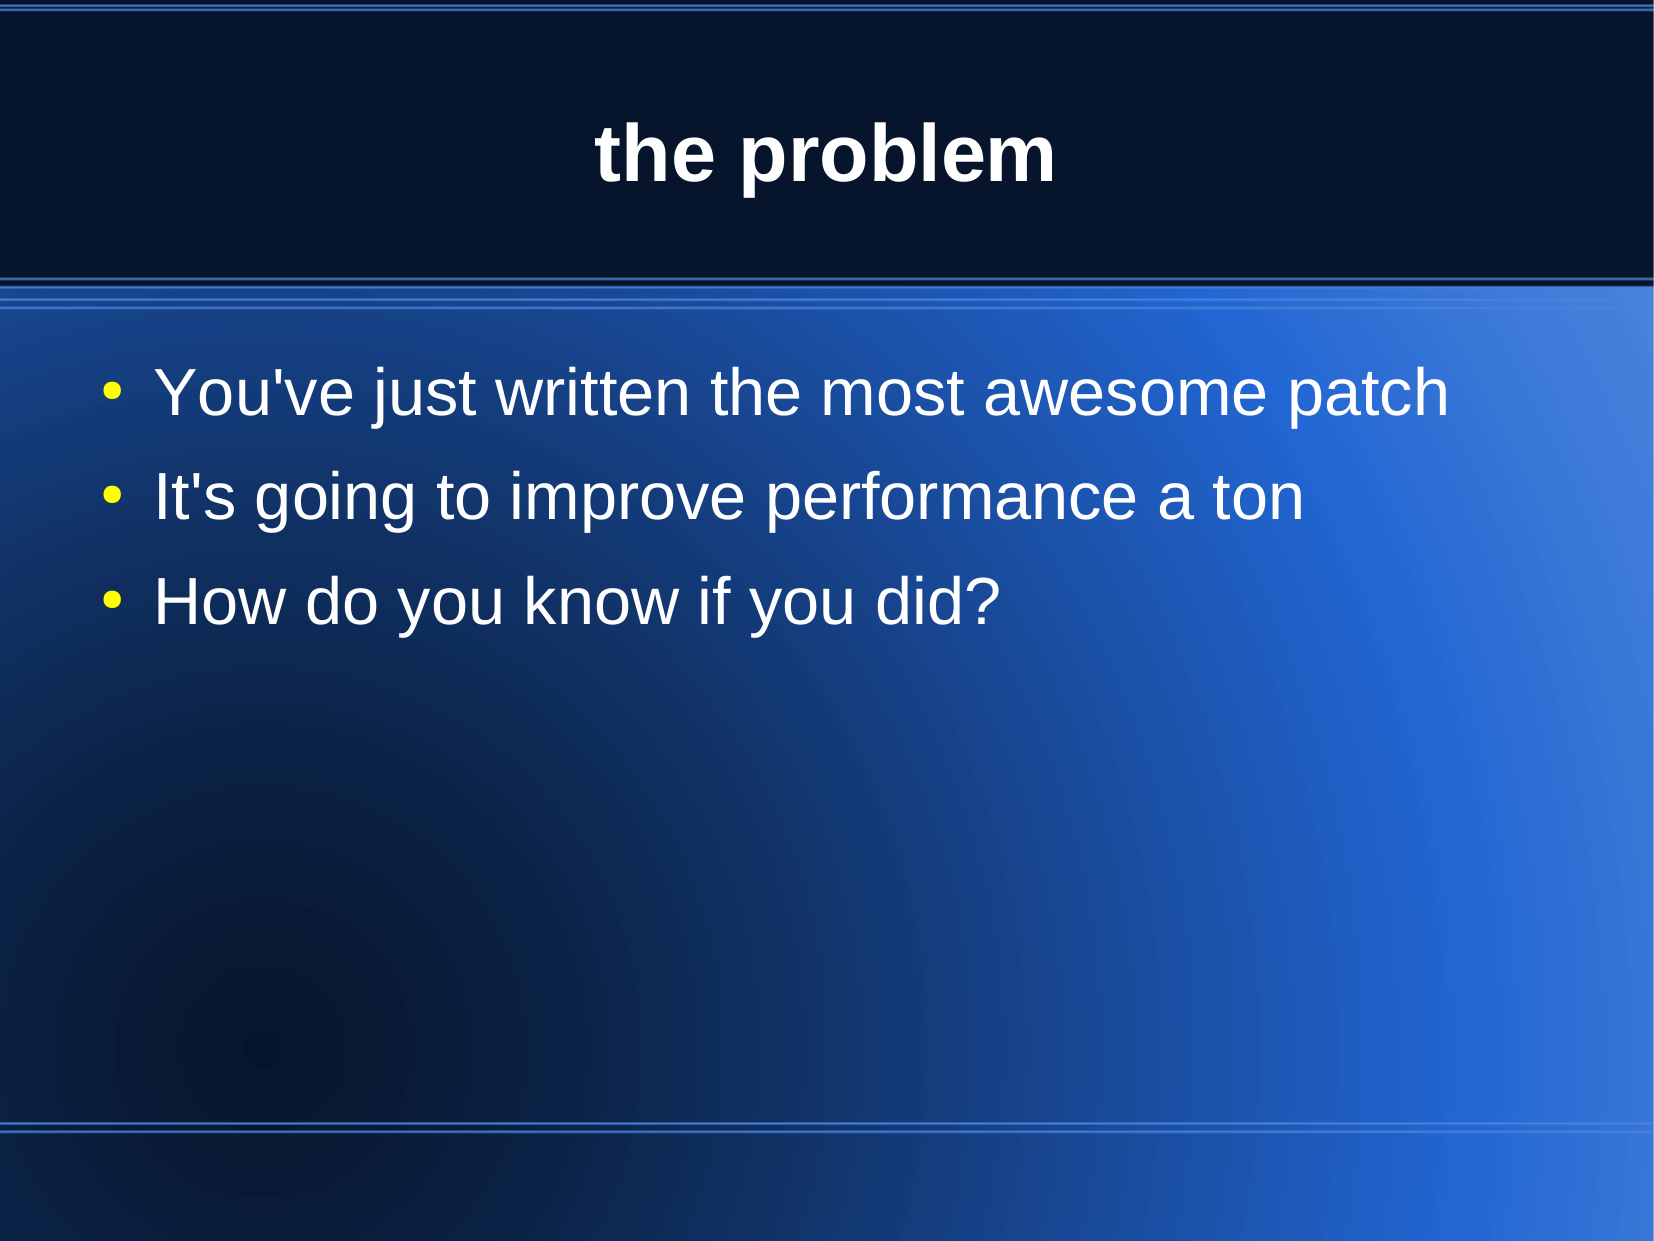

# the problem
You've just written the most awesome patch
It's going to improve performance a ton
How do you know if you did?